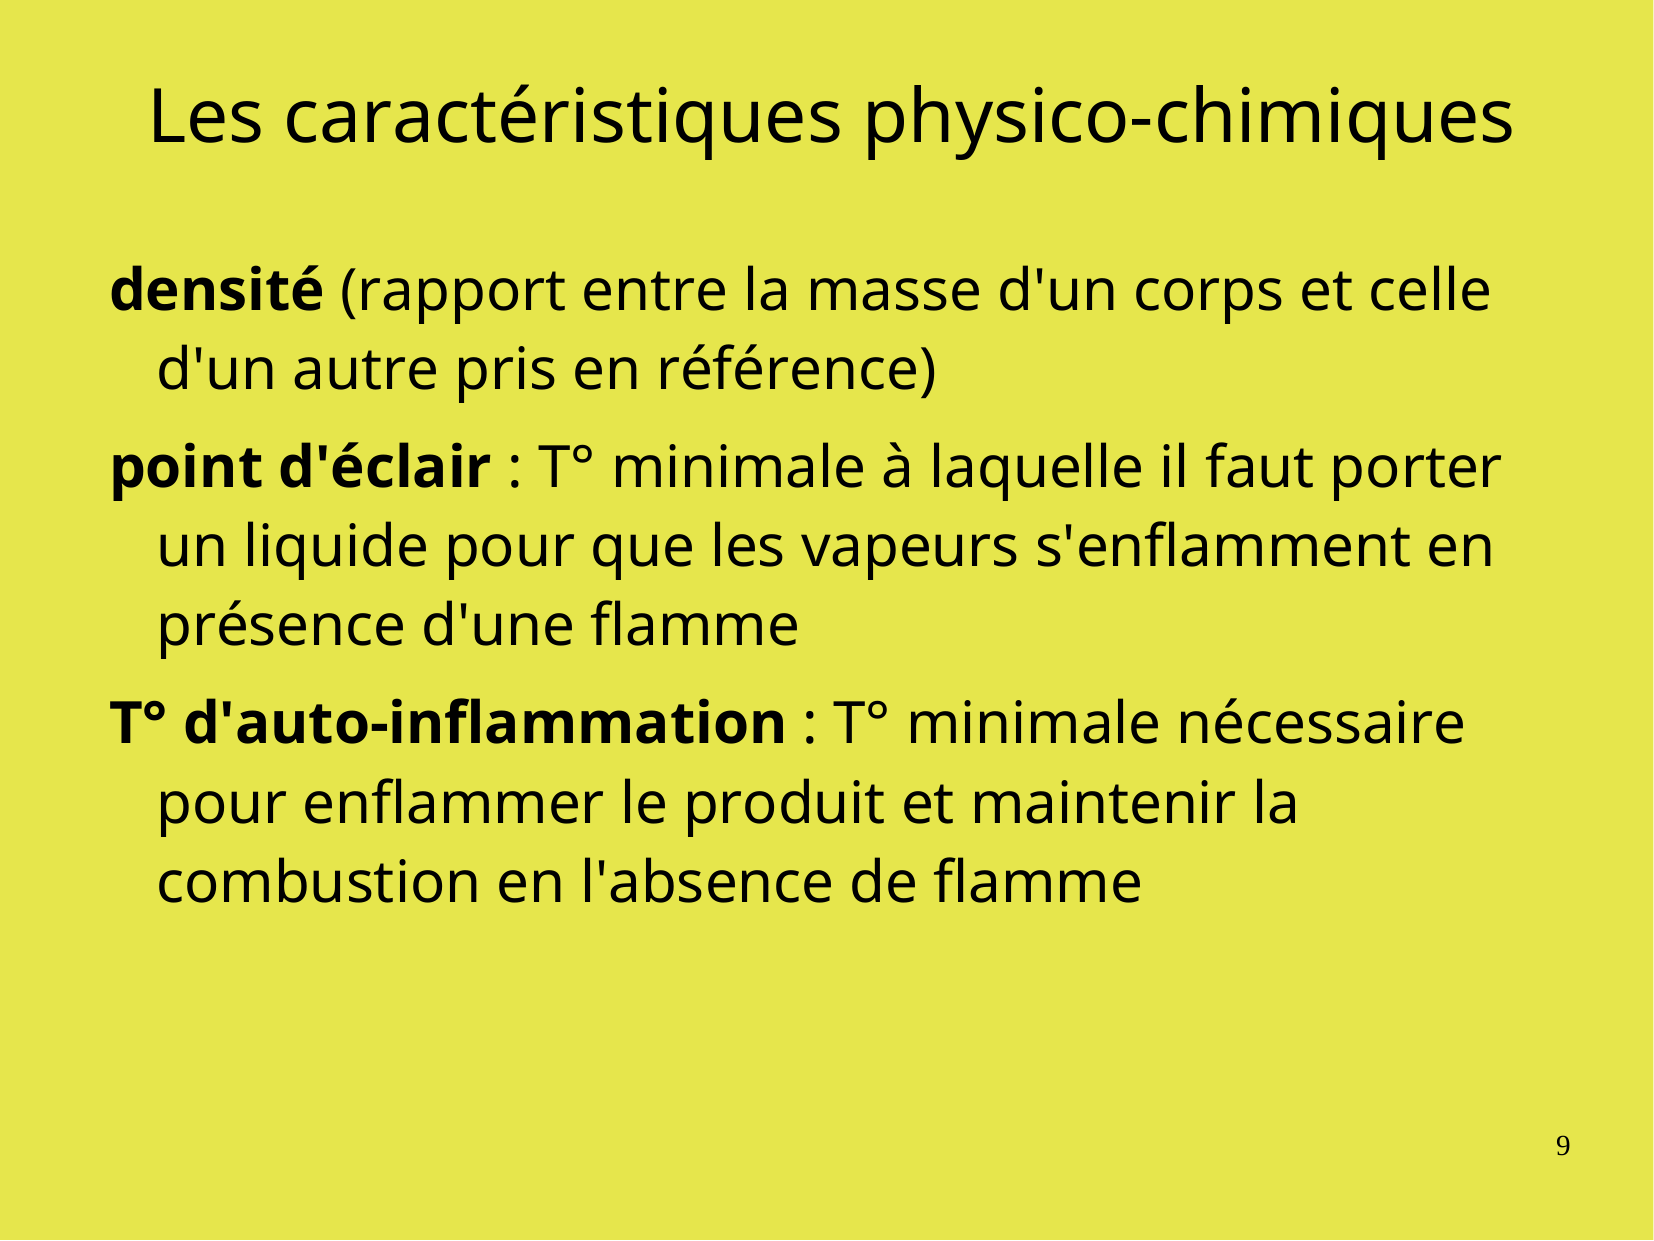

Les caractéristiques physico-chimiques
densité (rapport entre la masse d'un corps et celle d'un autre pris en référence)
point d'éclair : T° minimale à laquelle il faut porter un liquide pour que les vapeurs s'enflamment en présence d'une flamme
T° d'auto-inflammation : T° minimale nécessaire pour enflammer le produit et maintenir la combustion en l'absence de flamme
9